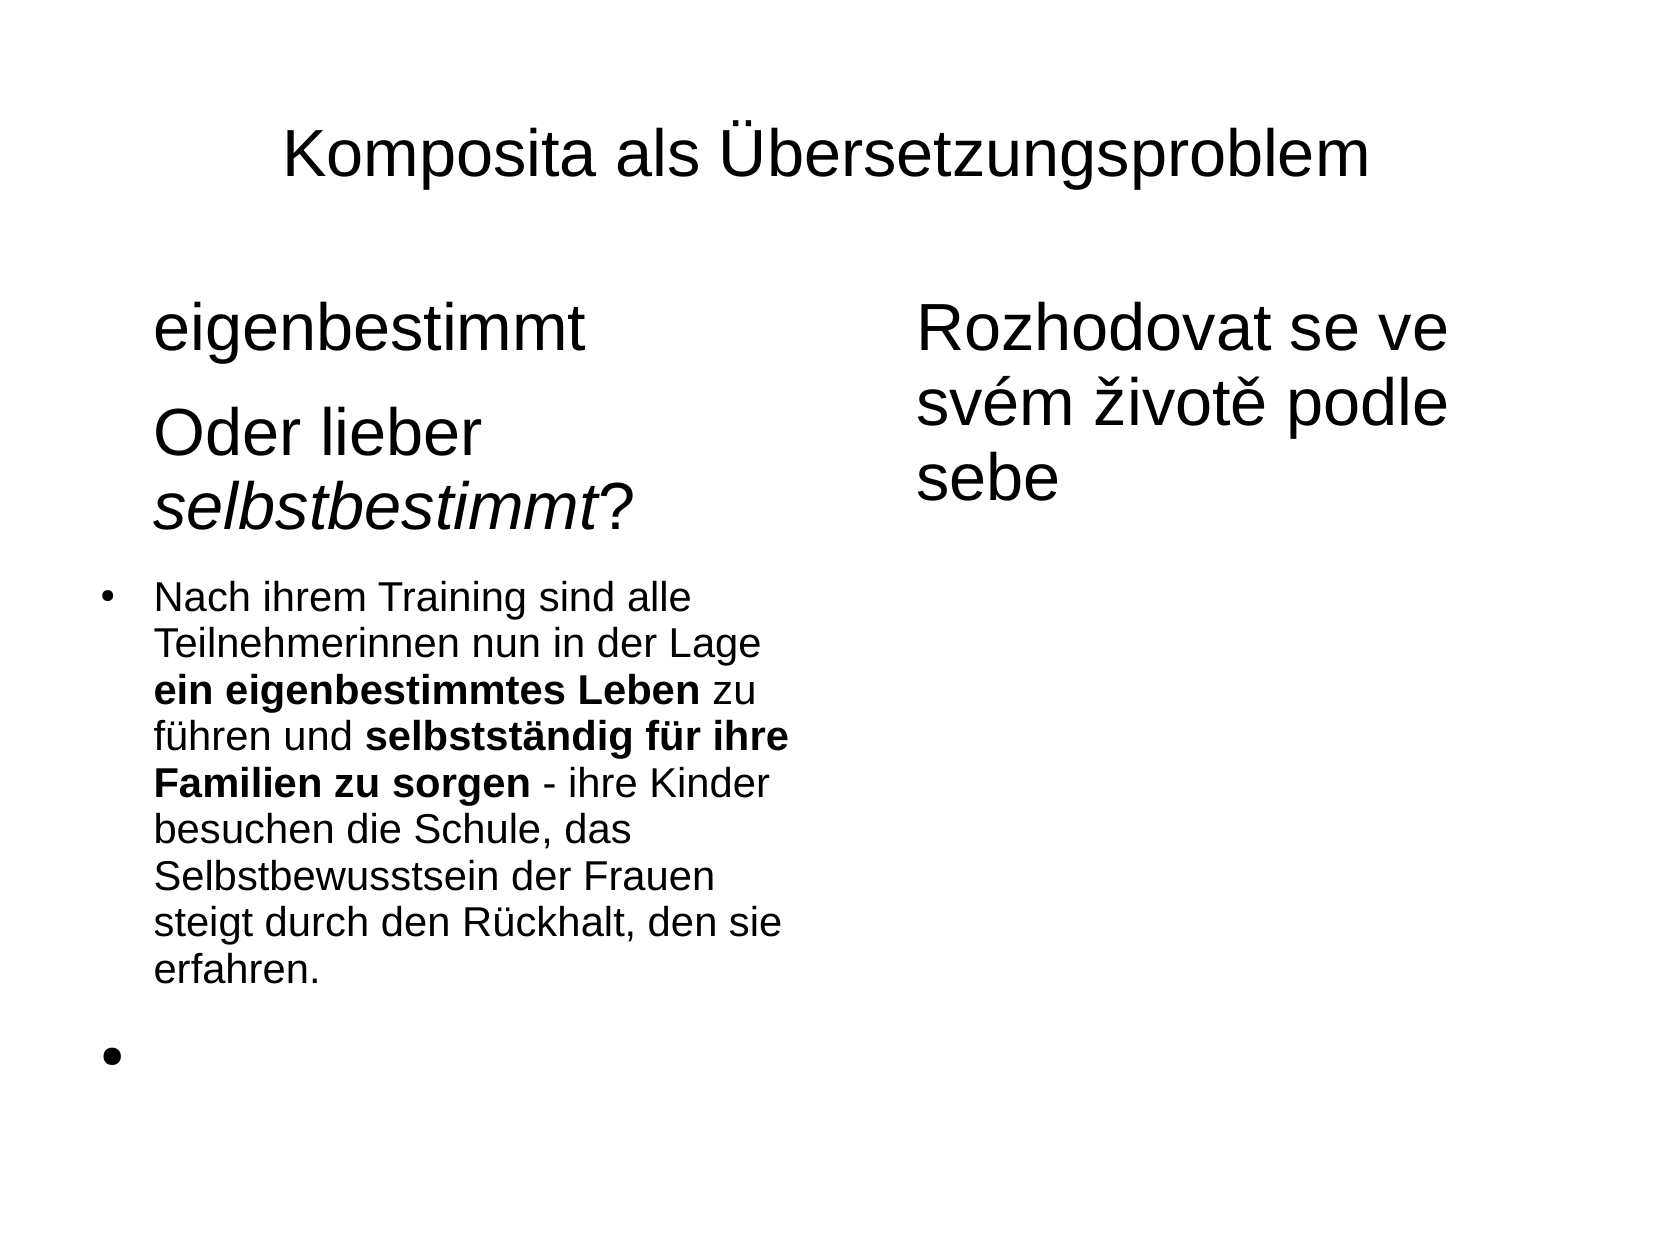

# Komposita als Übersetzungsproblem
eigenbestimmt
Oder lieber selbstbestimmt?
Nach ihrem Training sind alle Teilnehmerinnen nun in der Lage ein eigenbestimmtes Leben zu führen und selbstständig für ihre Familien zu sorgen - ihre Kinder besuchen die Schule, das Selbstbewusstsein der Frauen steigt durch den Rückhalt, den sie erfahren.
Rozhodovat se ve svém životě podle sebe